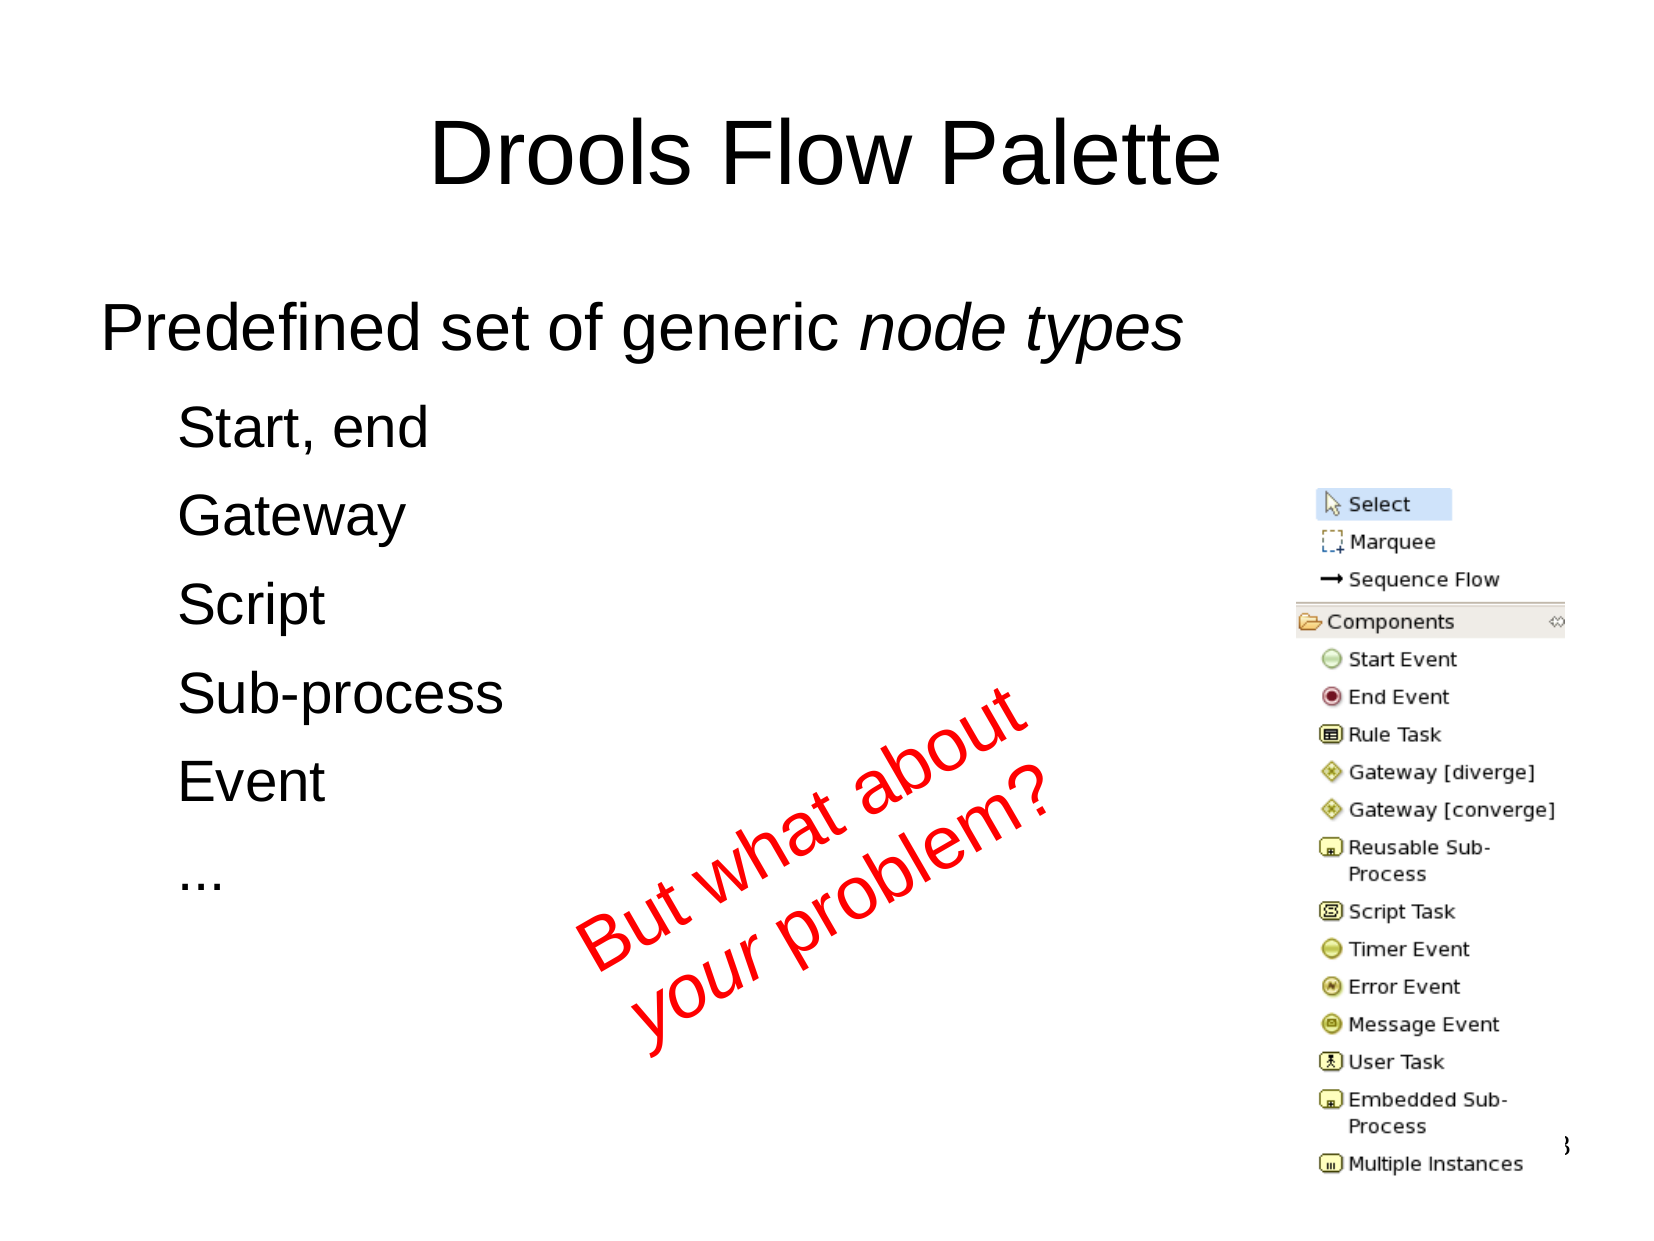

# Drools Flow Palette
Predefined set of generic node types
Start, end
Gateway
Script
Sub-process
Event
...
But what about your problem?
3